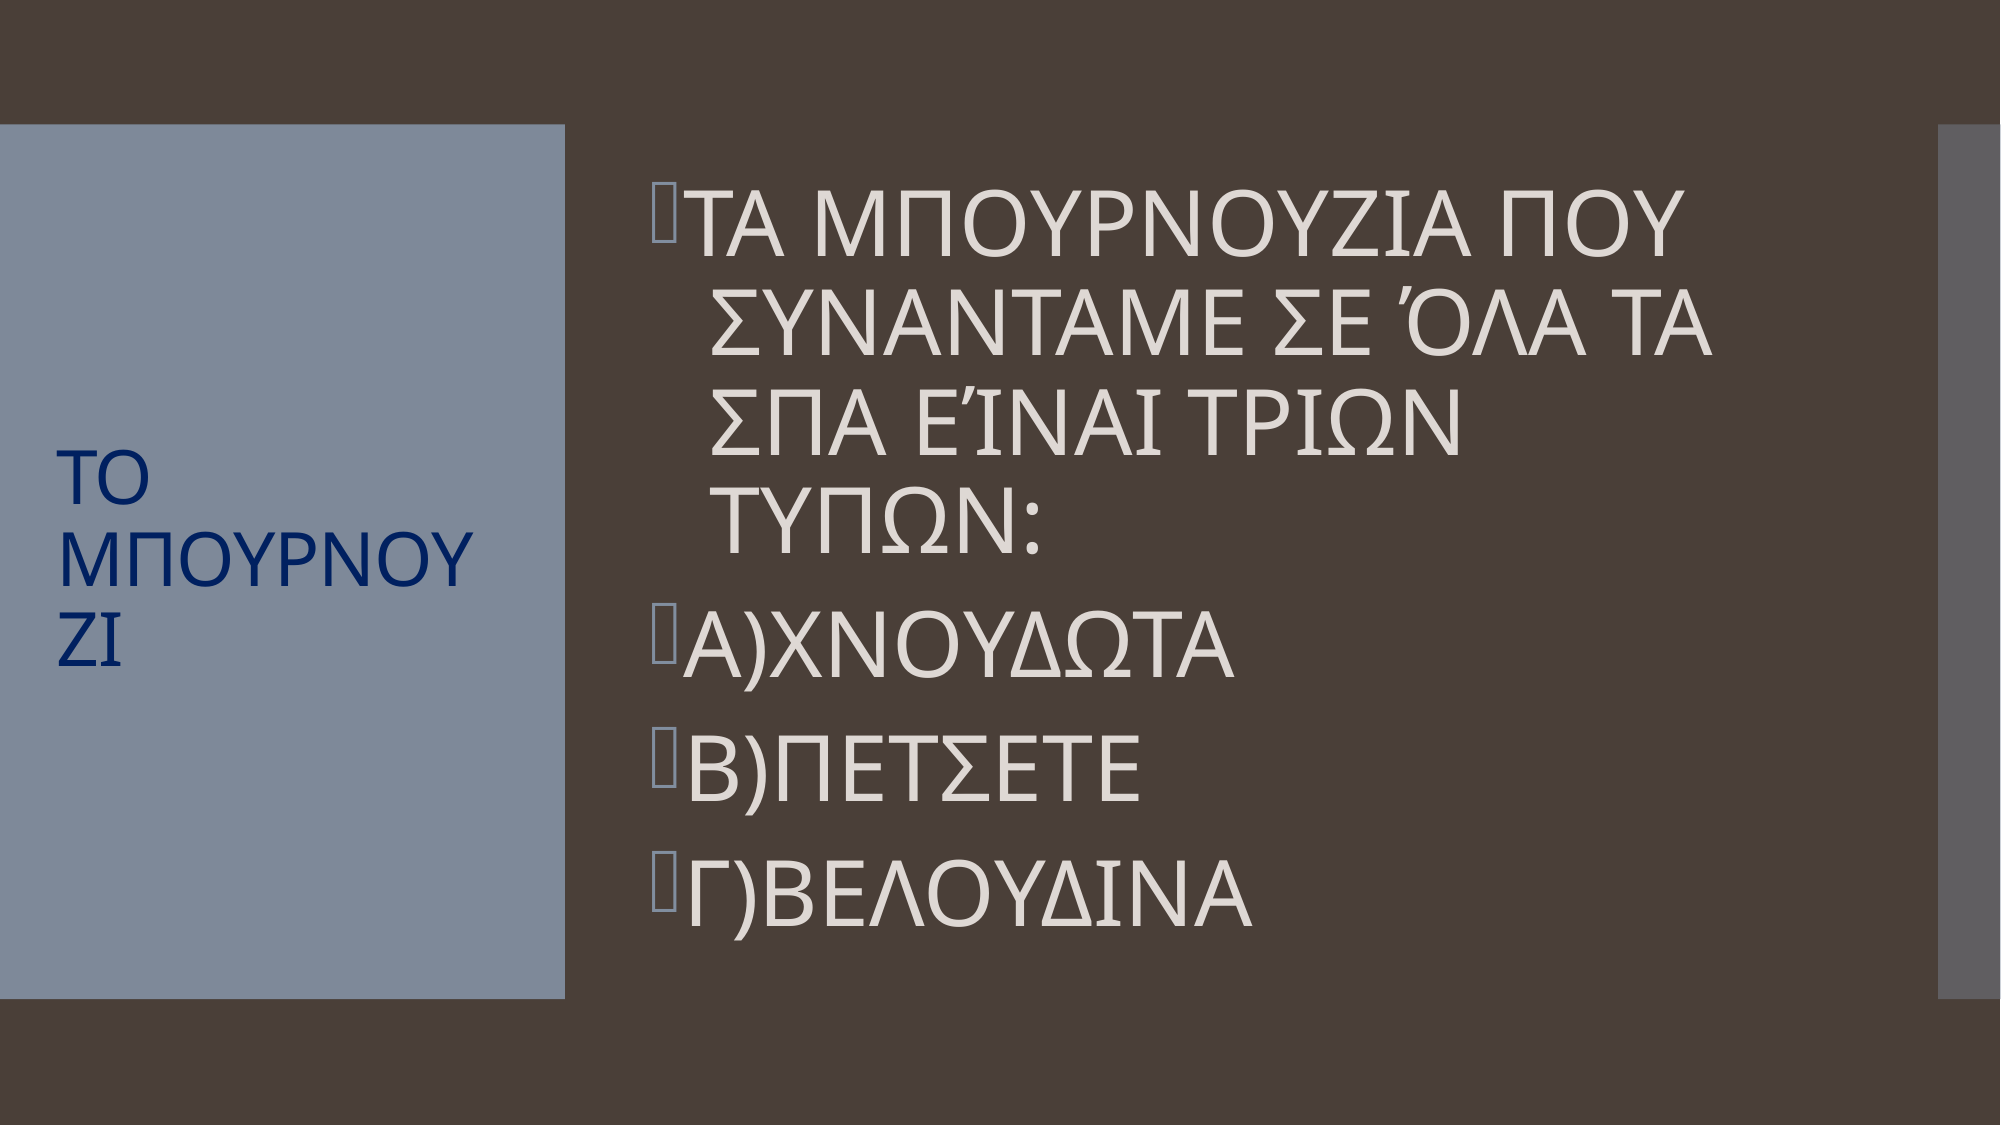

ΤΑ ΜΠΟΥΡΝΟΥΖΙΑ ΠΟΥ ΣΥΝΑΝΤΑΜΕ ΣΕ ΌΛΑ ΤΑ ΣΠΑ ΕΊΝΑΙ ΤΡΙΩΝ ΤΥΠΩΝ:
Α)ΧΝΟΥΔΩΤΑ
Β)ΠΕΤΣΕΤΕ
Γ)ΒΕΛΟΥΔΙΝΑ
# ΤΟ ΜΠΟΥΡΝΟΥΖΙ